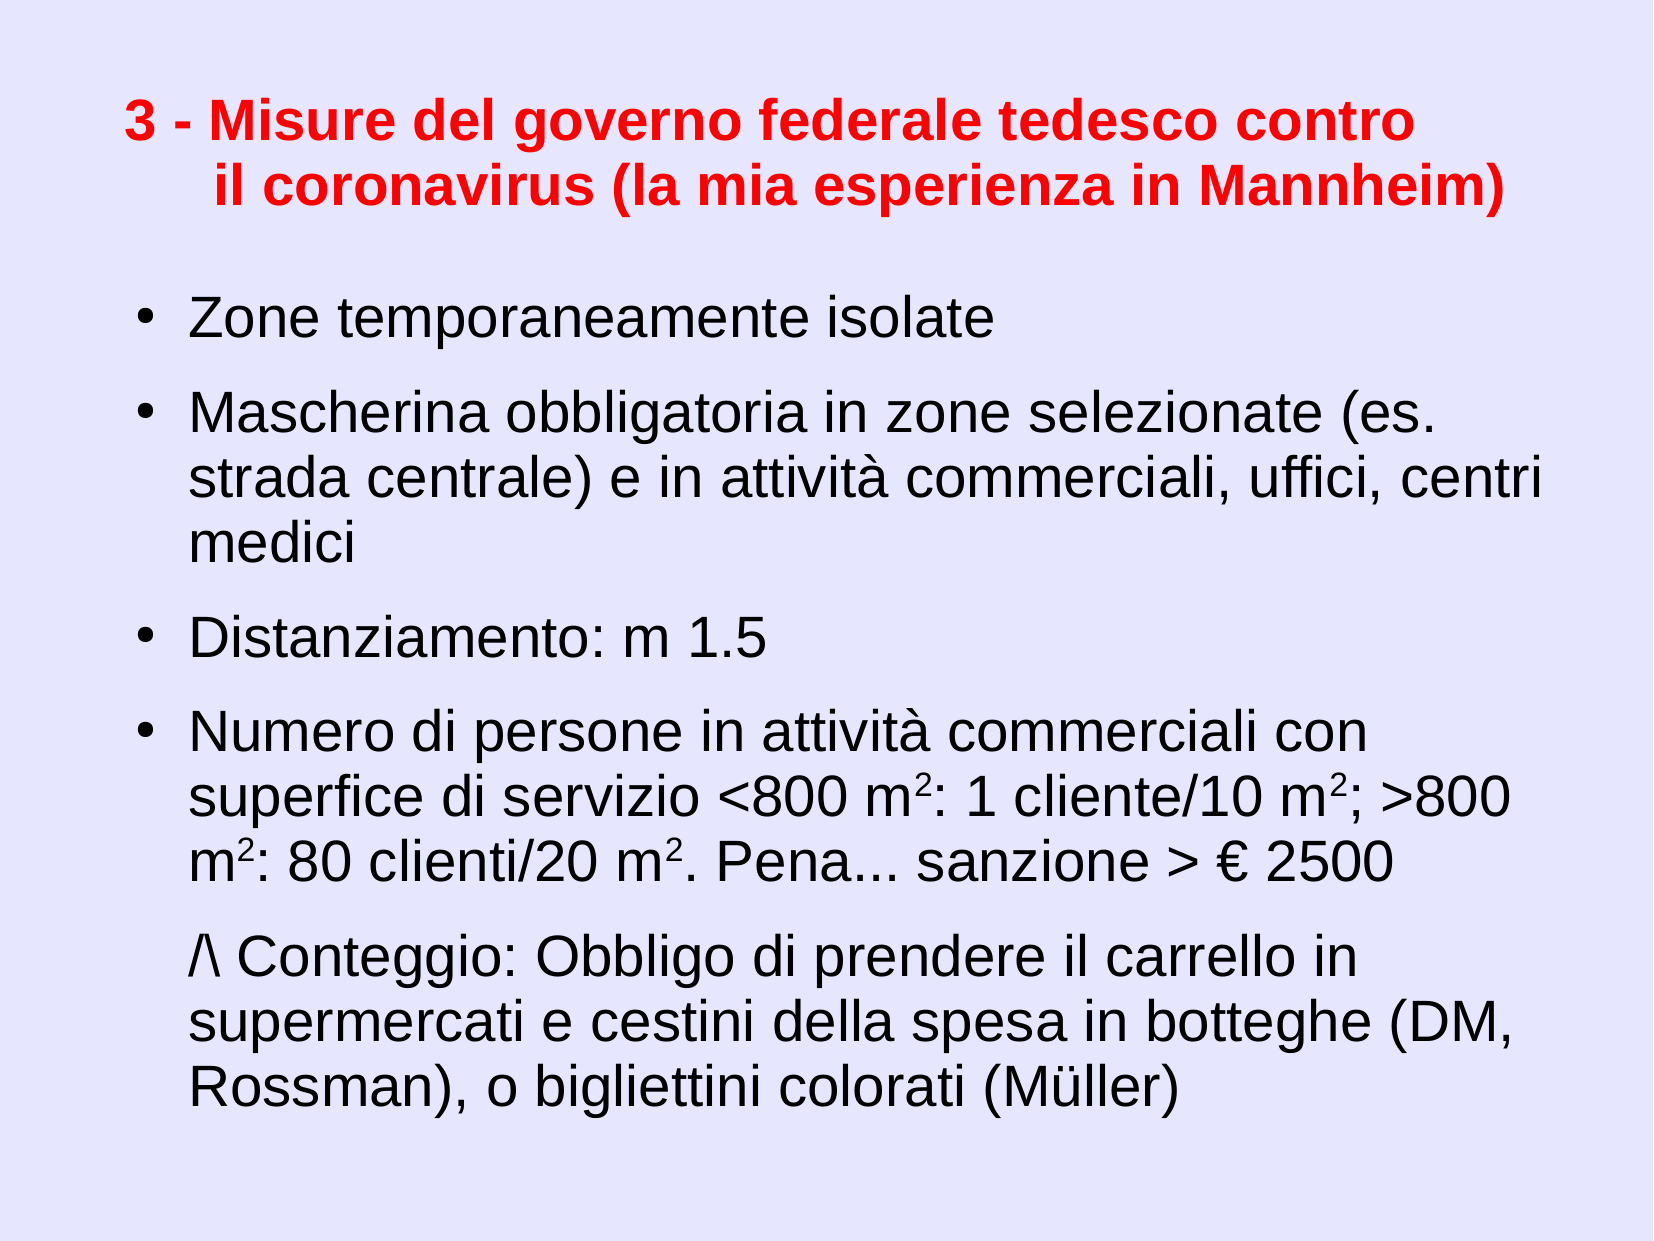

# 3 - Misure del governo federale tedesco contro il coronavirus (la mia esperienza in Mannheim)
Zone temporaneamente isolate
Mascherina obbligatoria in zone selezionate (es. strada centrale) e in attività commerciali, uffici, centri medici
Distanziamento: m 1.5
Numero di persone in attività commerciali con superfice di servizio <800 m2: 1 cliente/10 m2; >800 m2: 80 clienti/20 m2. Pena... sanzione > € 2500
/\ Conteggio: Obbligo di prendere il carrello in supermercati e cestini della spesa in botteghe (DM, Rossman), o bigliettini colorati (Müller)